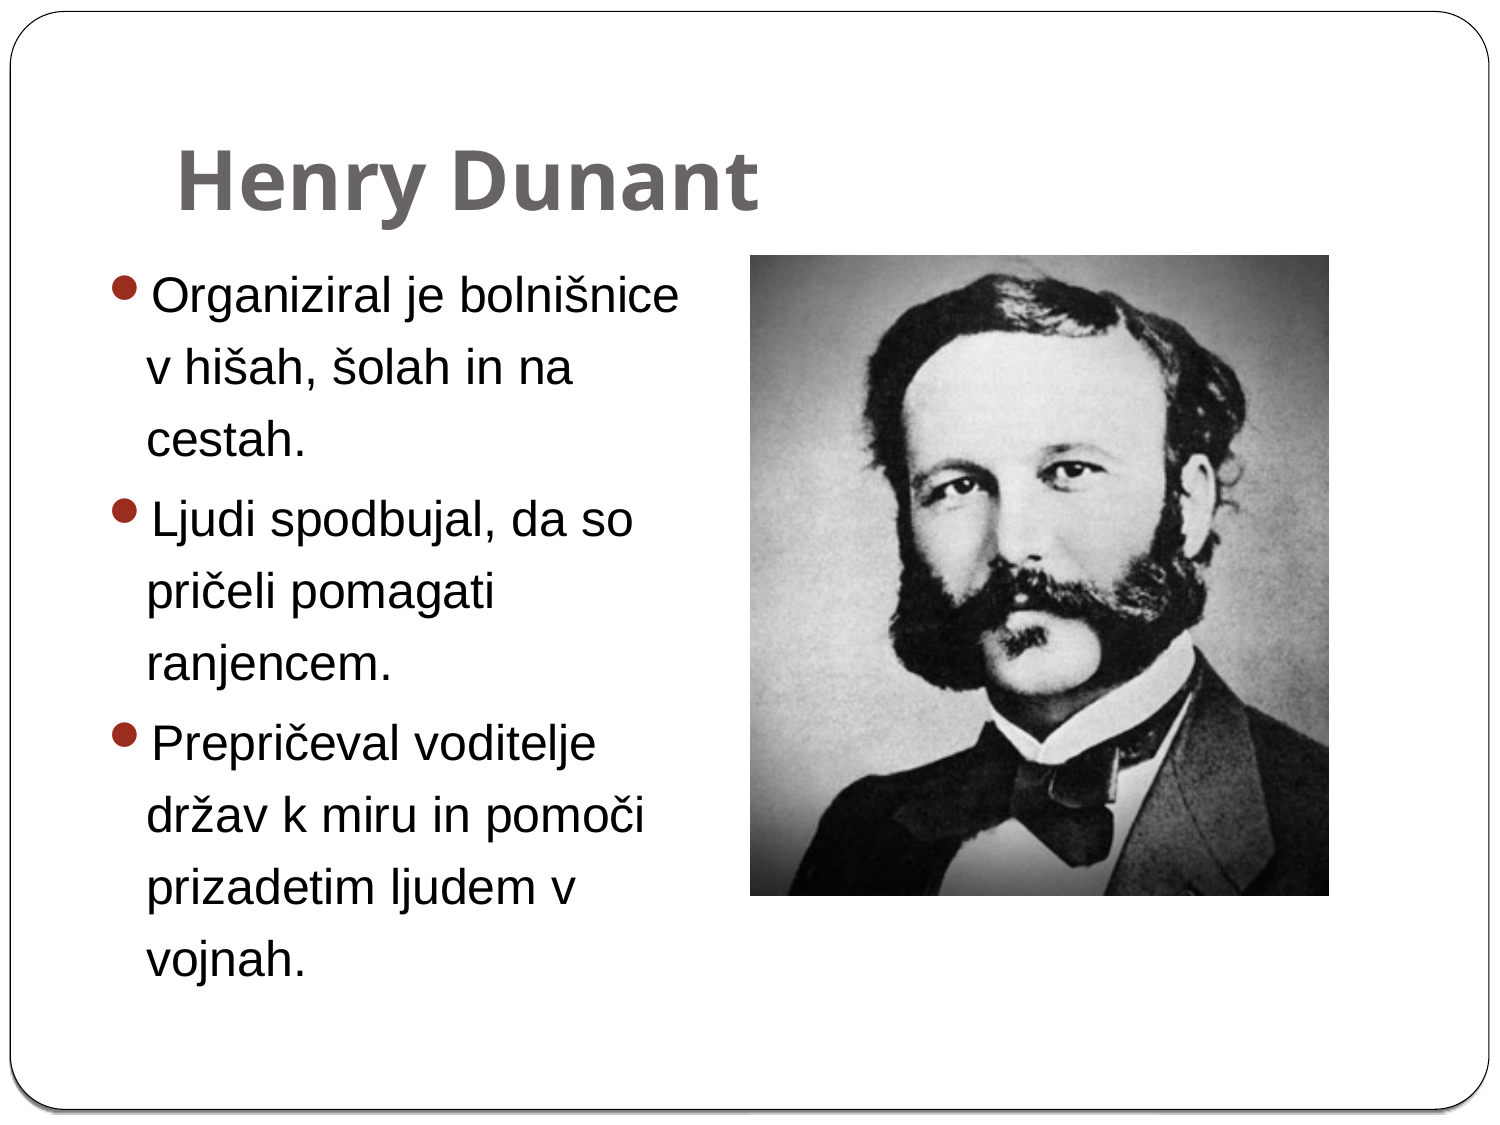

# Henry Dunant
Organiziral je bolnišnice v hišah, šolah in na cestah.
Ljudi spodbujal, da so pričeli pomagati ranjencem.
Prepričeval voditelje držav k miru in pomoči prizadetim ljudem v vojnah.